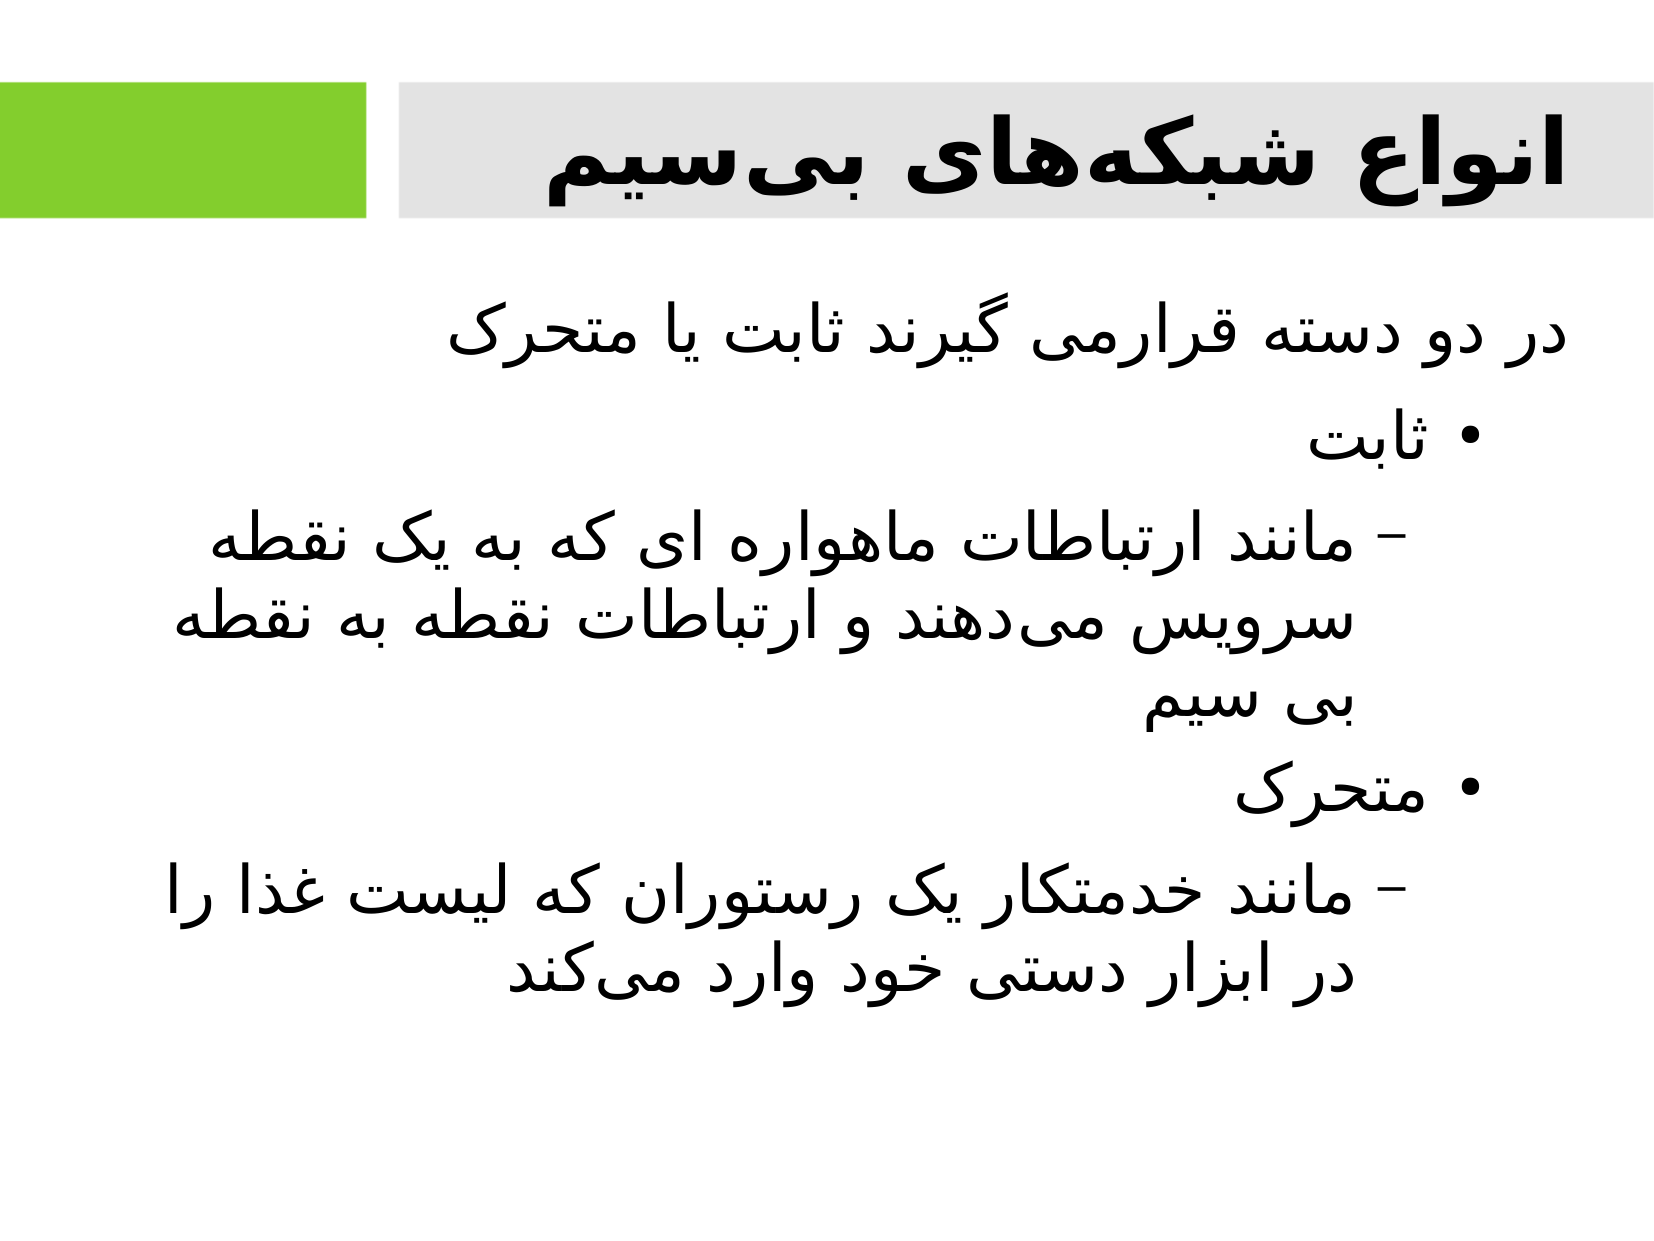

# انواع شبکه‌های بی‌سیم
در دو دسته قرارمی گیرند ثابت یا متحرک
ثابت
مانند ارتباطات ماهواره ای که به یک نقطه سرویس می‌دهند و ارتباطات نقطه به نقطه بی سیم
متحرک
مانند خدمتکار یک رستوران که لیست غذا را در ابزار دستی خود وارد می‌کند